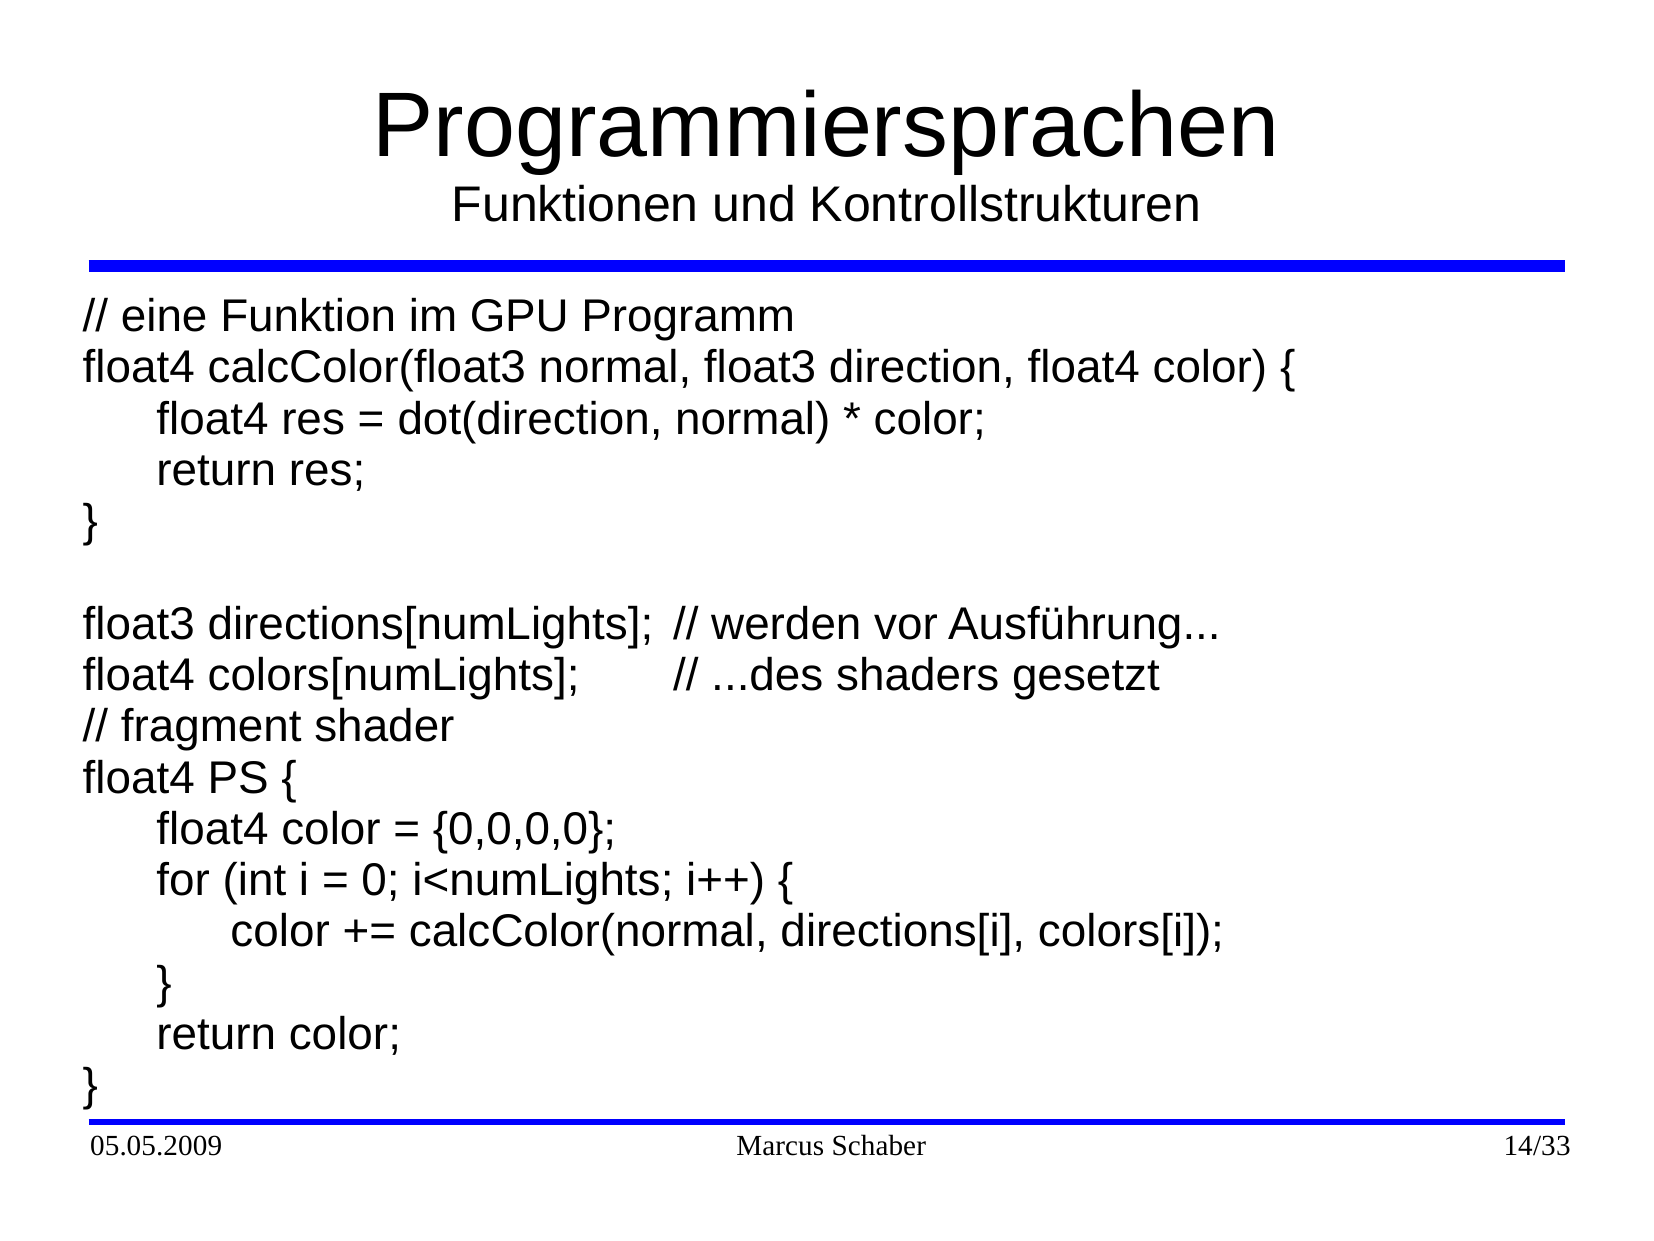

# Programmiersprachen Funktionen und Kontrollstrukturen
// eine Funktion im GPU Programm
float4 calcColor(float3 normal, float3 direction, float4 color) {
	float4 res = dot(direction, normal) * color;
	return res;
}
float3 directions[numLights];	// werden vor Ausführung...
float4 colors[numLights];		// ...des shaders gesetzt
// fragment shader
float4 PS {
	float4 color = {0,0,0,0};
	for (int i = 0; i<numLights; i++) {
		color += calcColor(normal, directions[i], colors[i]);
	}
	return color;
}
14